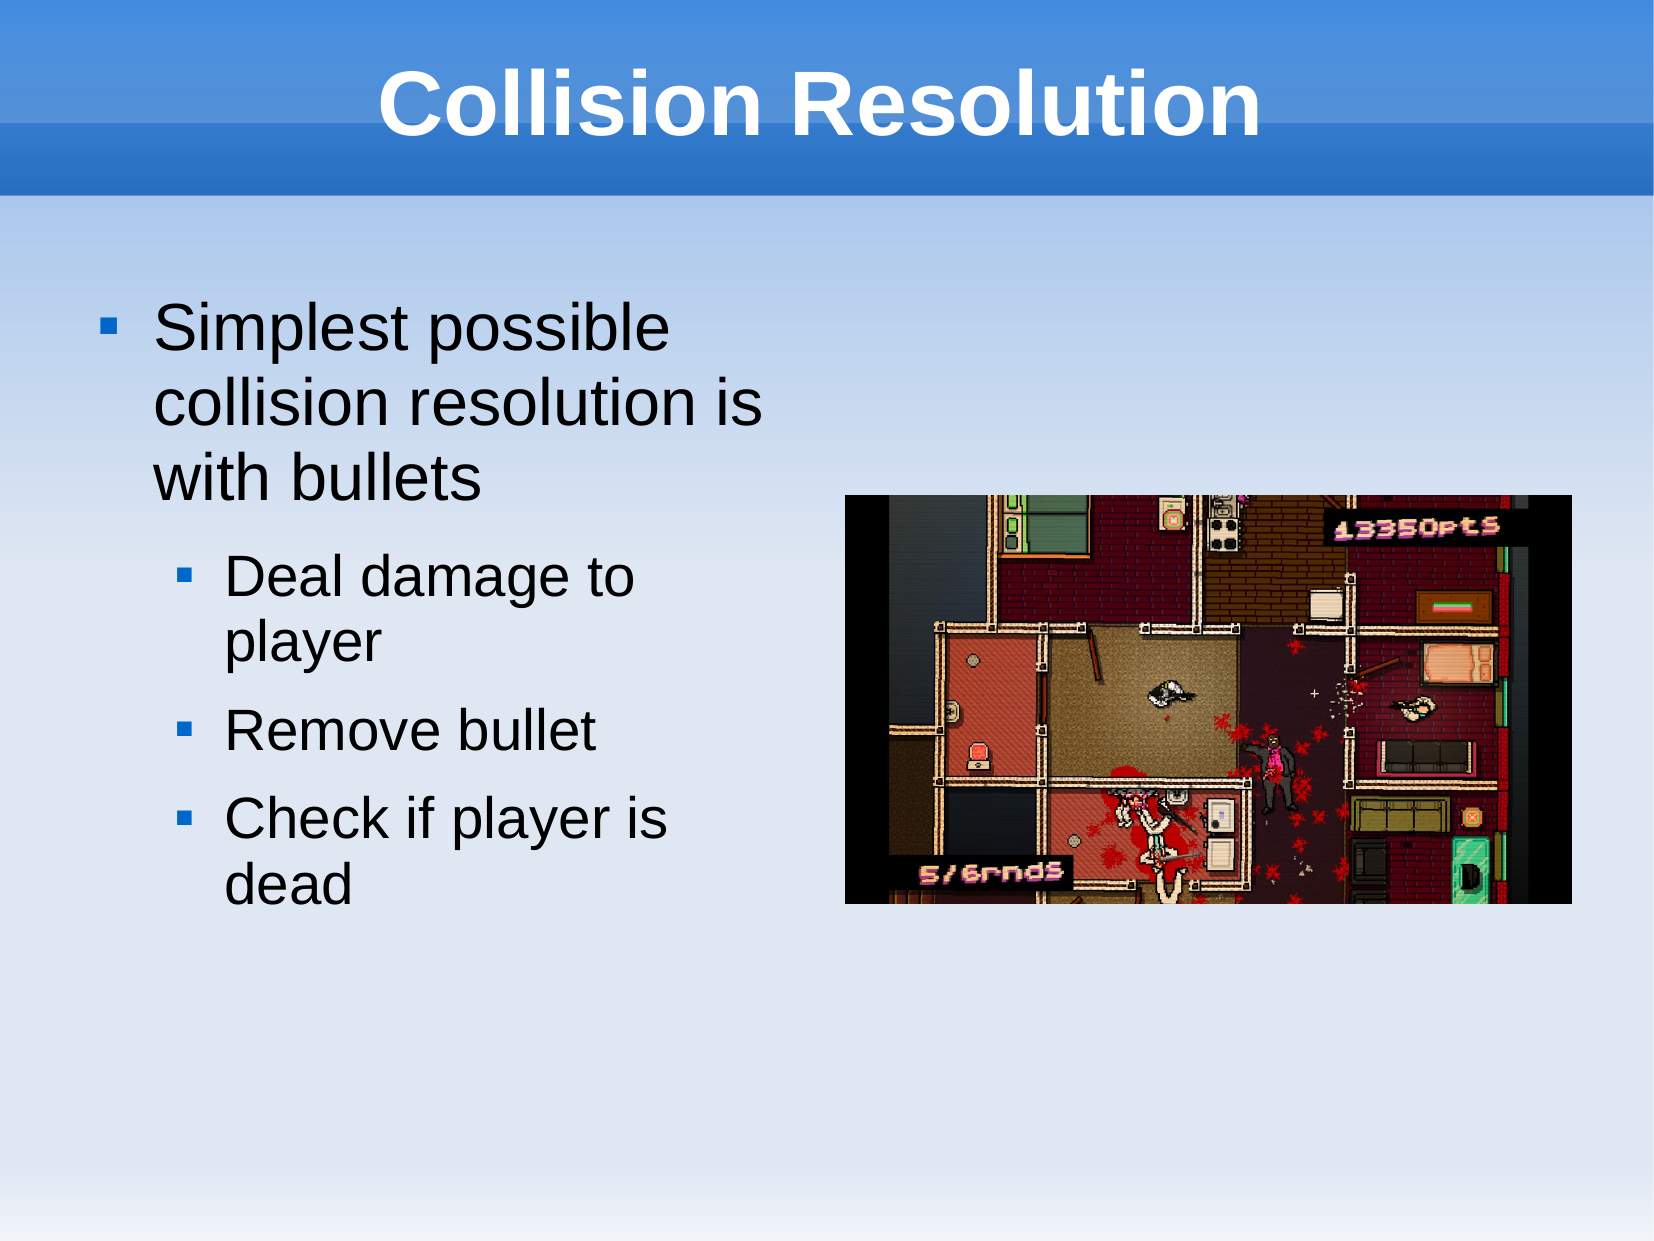

# Collision Resolution
Simplest possible collision resolution is with bullets
Deal damage to player
Remove bullet
Check if player is dead